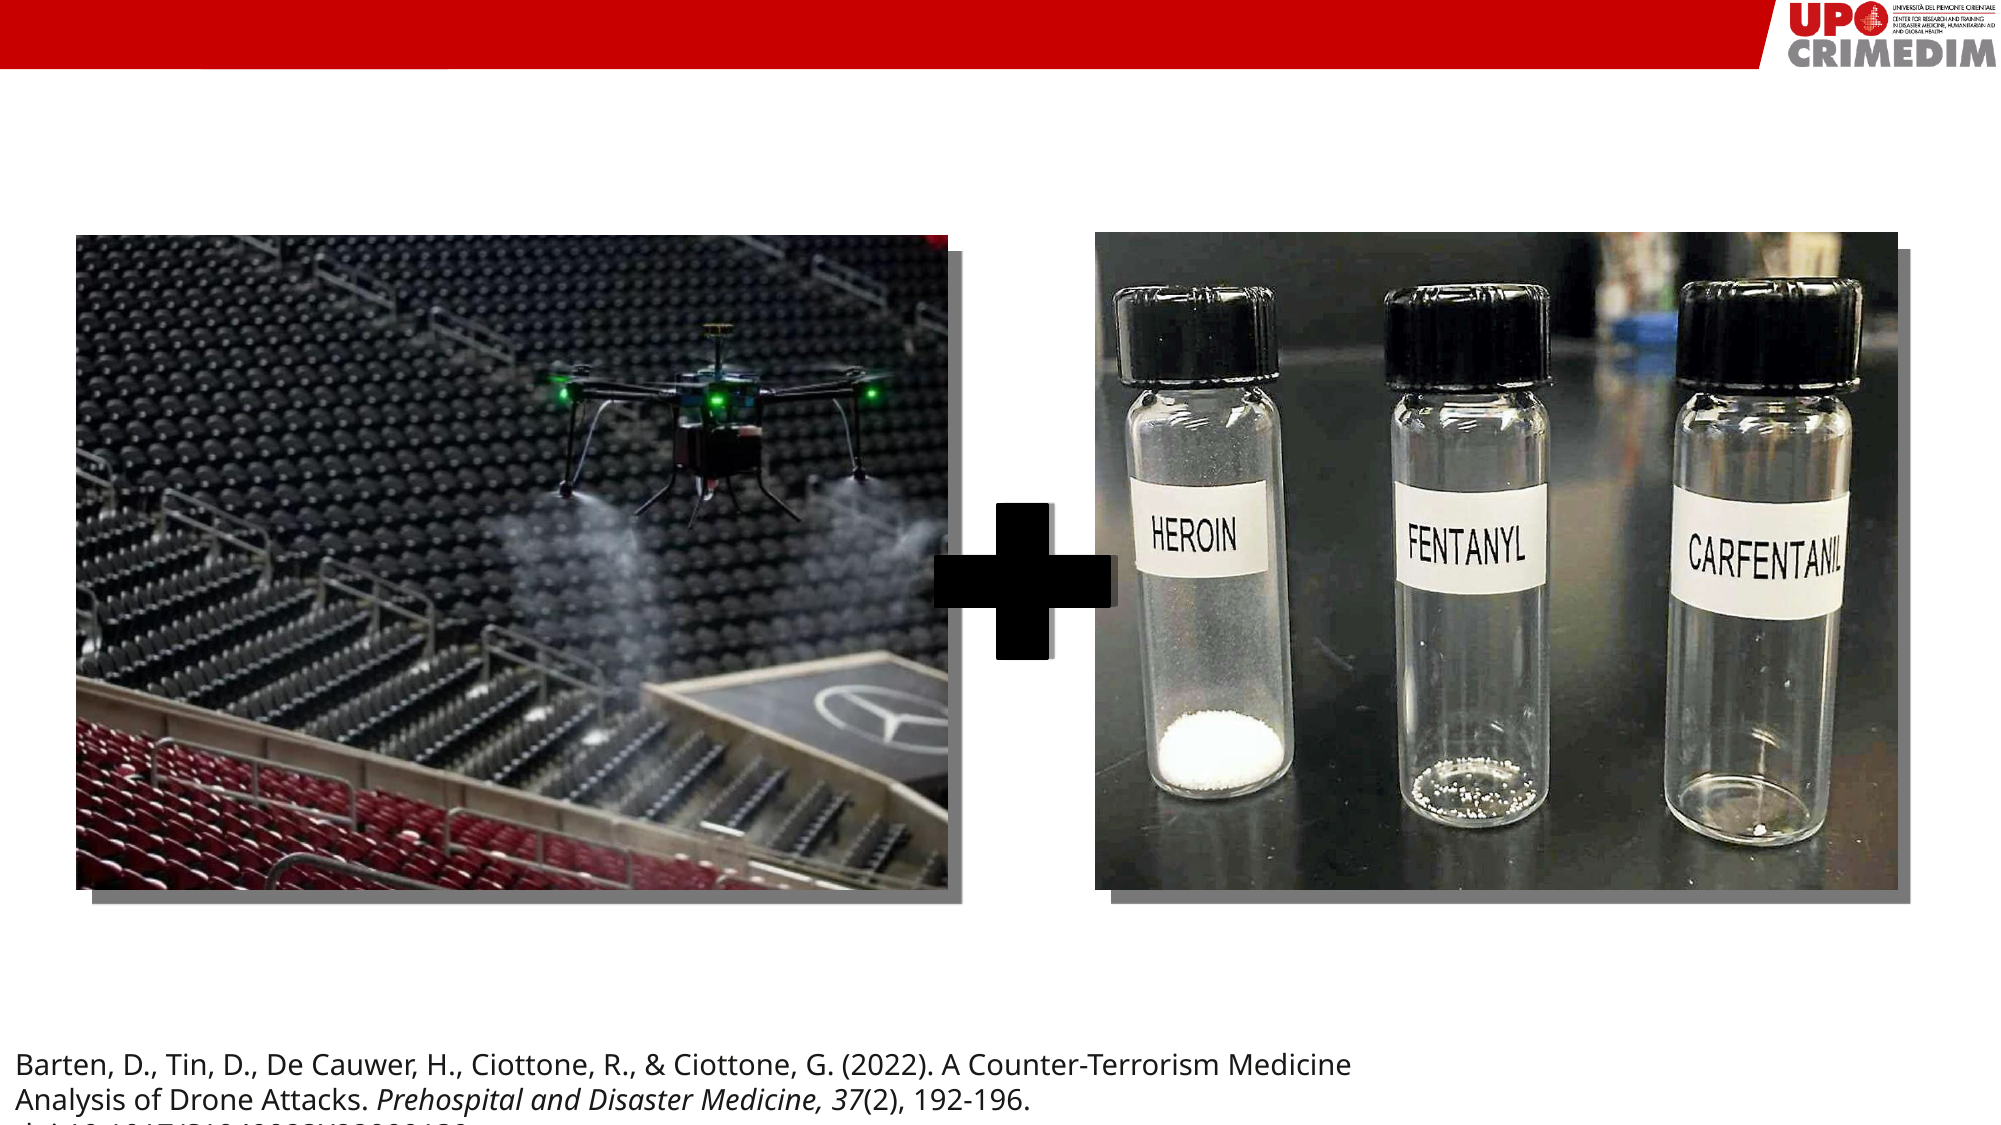

Barten, D., Tin, D., De Cauwer, H., Ciottone, R., & Ciottone, G. (2022). A Counter-Terrorism Medicine Analysis of Drone Attacks. Prehospital and Disaster Medicine, 37(2), 192-196. doi:10.1017/S1049023X22000139